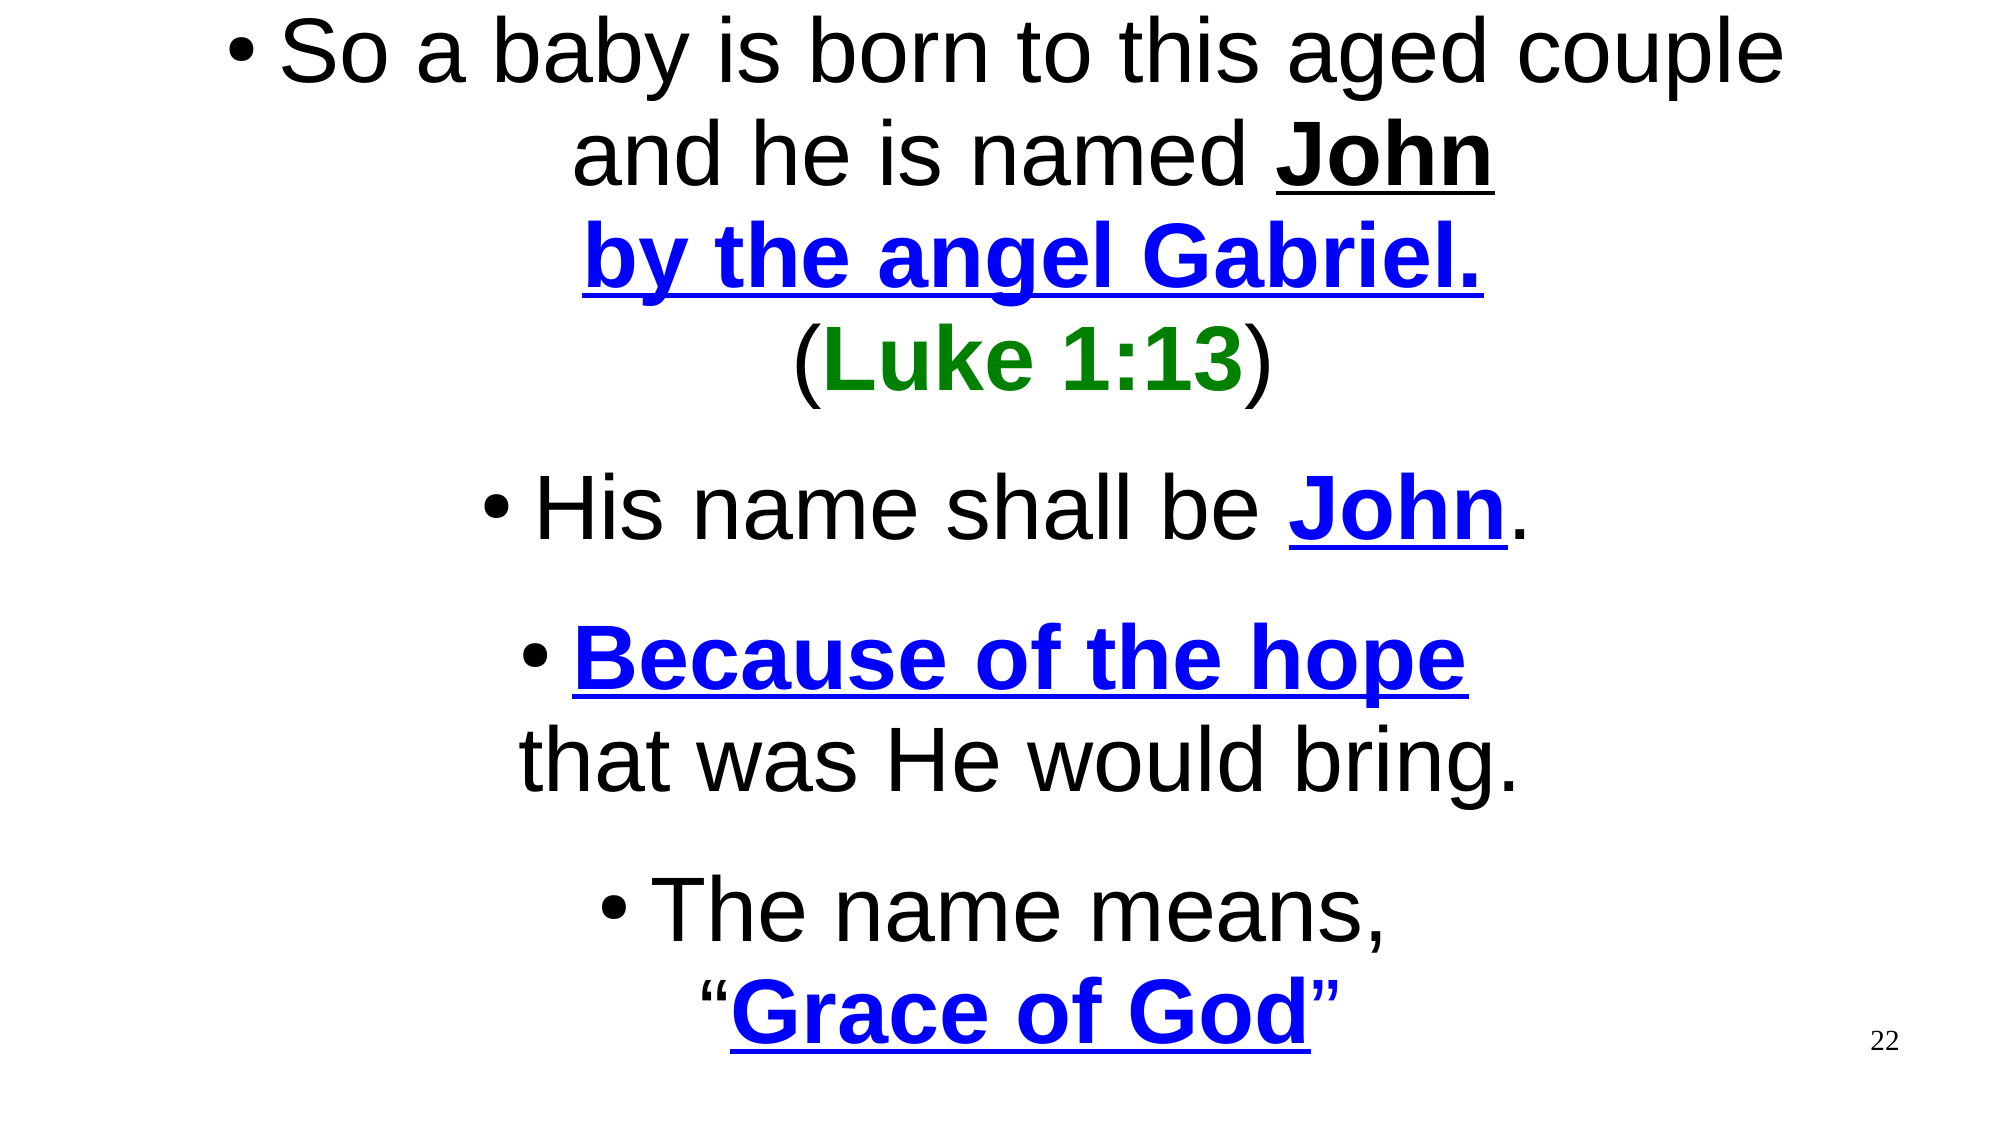

# So a baby is born to this aged couple and he is named John by the angel Gabriel. (Luke 1:13)
His name shall be John.
Because of the hope
that was He would bring.
The name means,
“Grace of God”
22